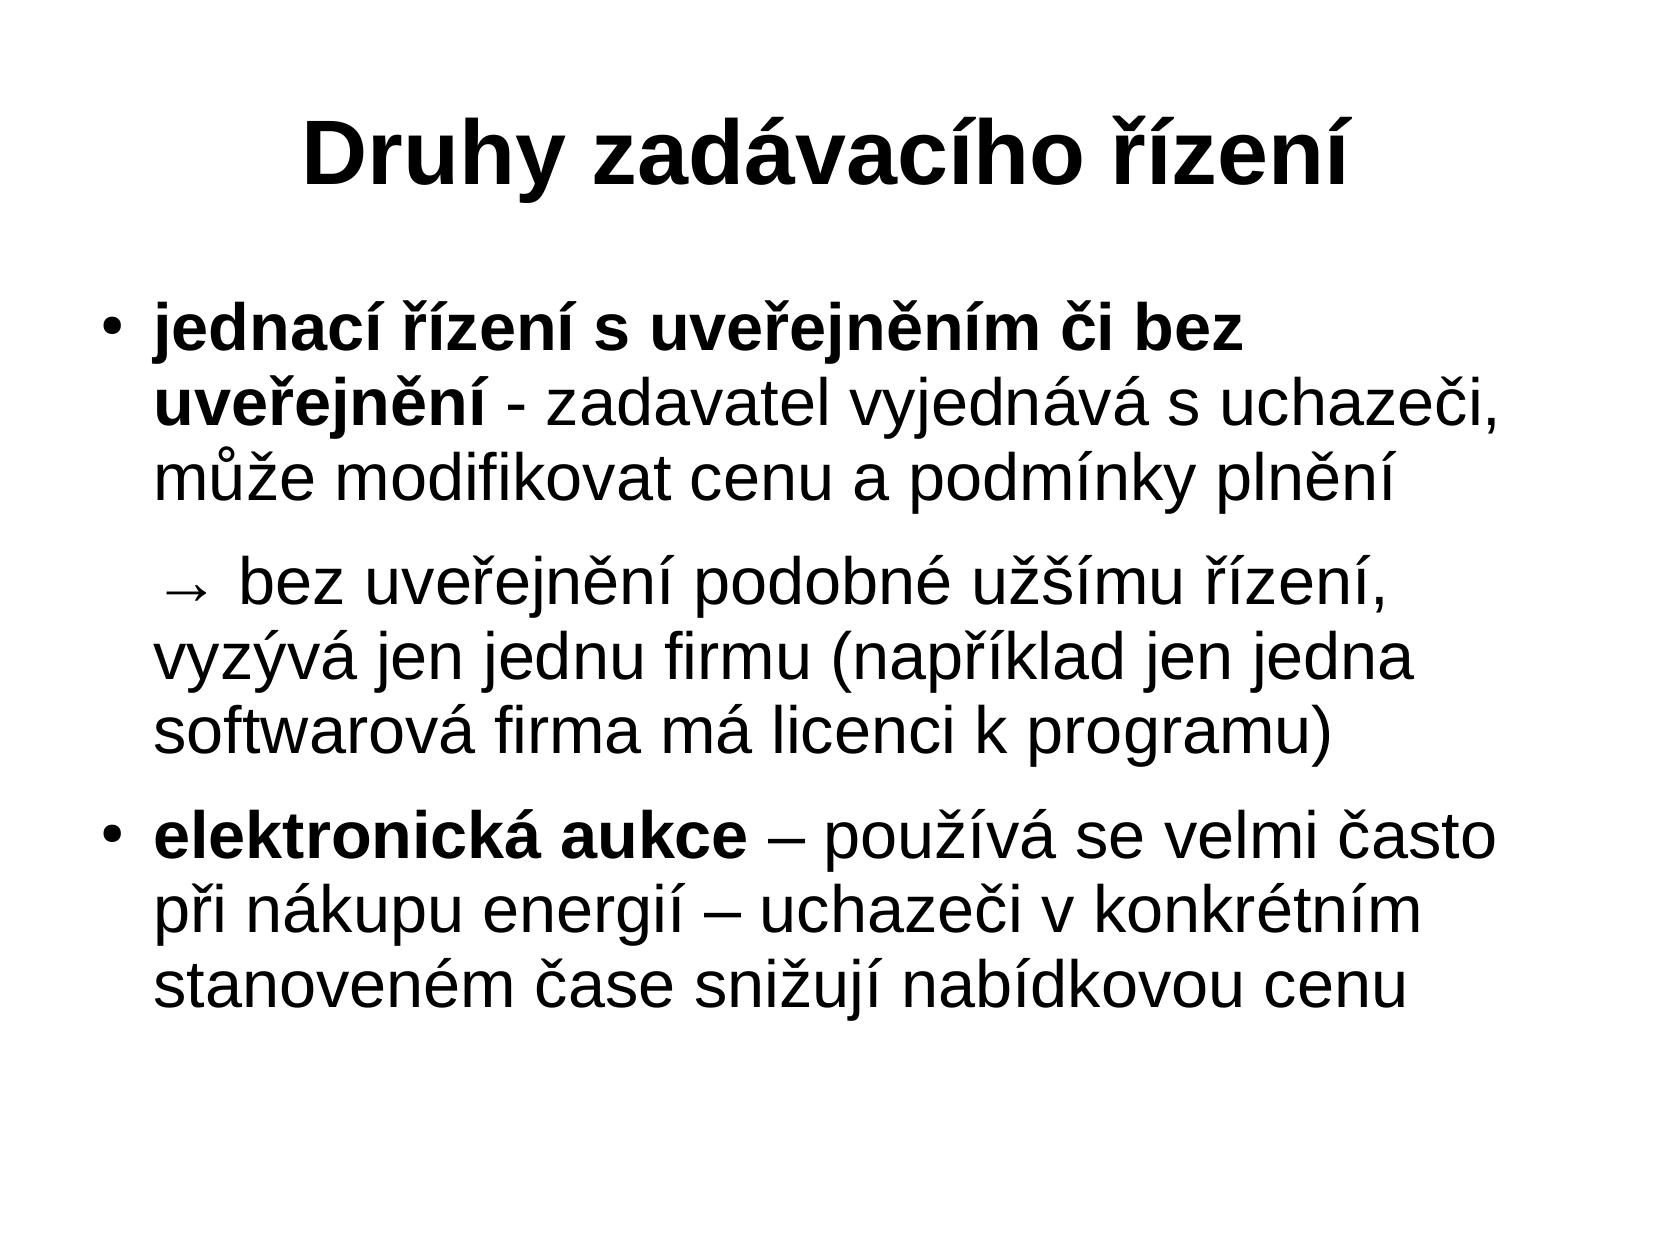

# Druhy zadávacího řízení
jednací řízení s uveřejněním či bez uveřejnění - zadavatel vyjednává s uchazeči, může modifikovat cenu a podmínky plnění
→ bez uveřejnění podobné užšímu řízení, vyzývá jen jednu firmu (například jen jedna softwarová firma má licenci k programu)
elektronická aukce – používá se velmi často při nákupu energií – uchazeči v konkrétním stanoveném čase snižují nabídkovou cenu